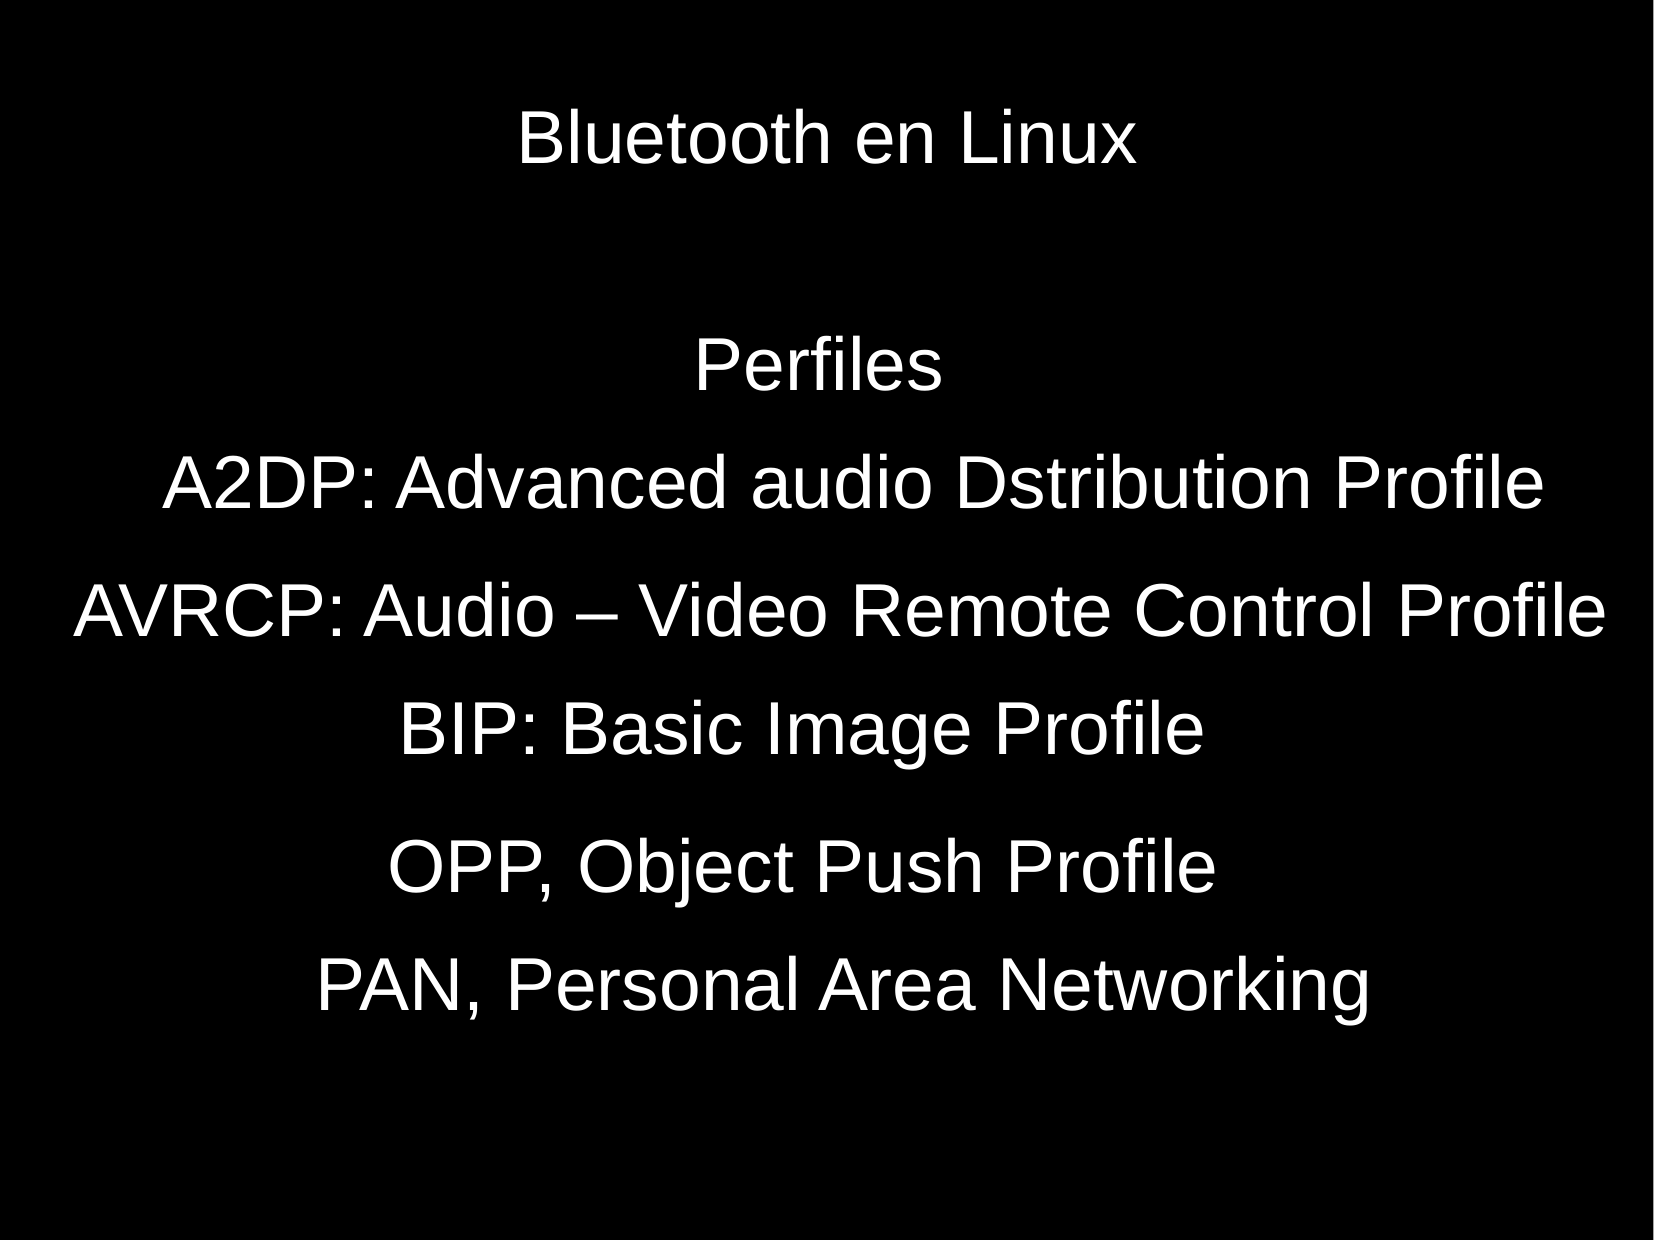

Bluetooth en Linux
Perfiles
A2DP: Advanced audio Dstribution Profile
AVRCP: Audio – Video Remote Control Profile
BIP: Basic Image Profile
OPP, Object Push Profile
PAN, Personal Area Networking